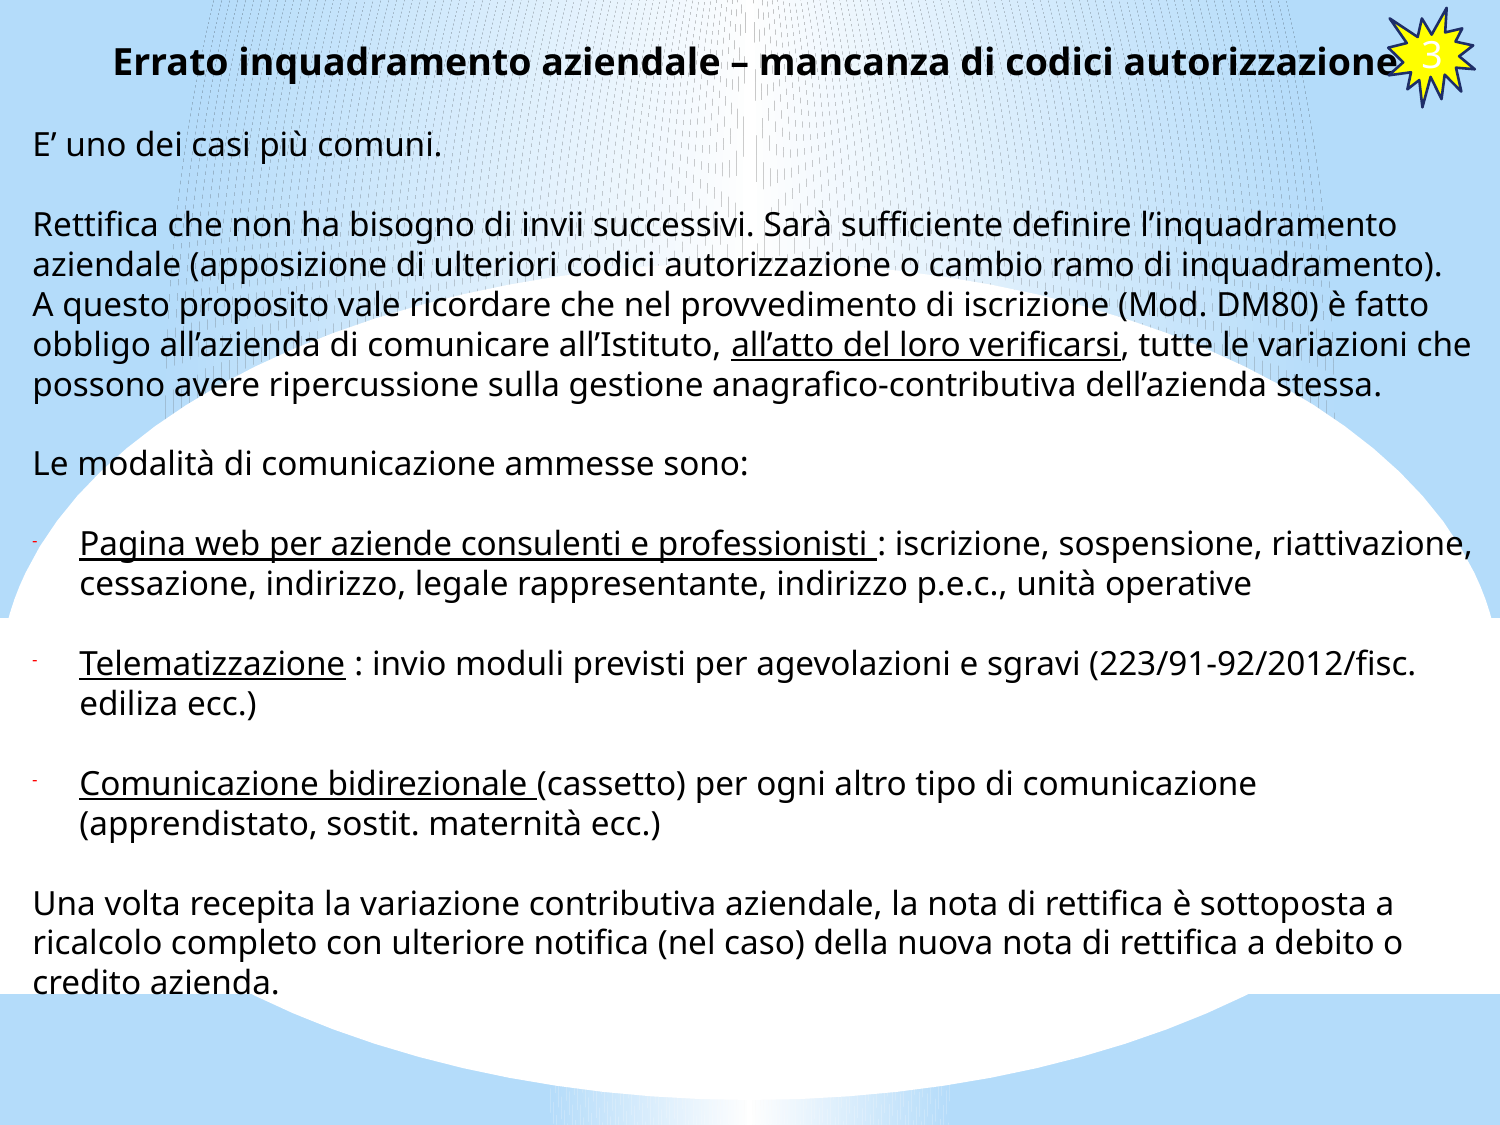

3
Errato inquadramento aziendale – mancanza di codici autorizzazione
E’ uno dei casi più comuni.
Rettifica che non ha bisogno di invii successivi. Sarà sufficiente definire l’inquadramento aziendale (apposizione di ulteriori codici autorizzazione o cambio ramo di inquadramento).
A questo proposito vale ricordare che nel provvedimento di iscrizione (Mod. DM80) è fatto obbligo all’azienda di comunicare all’Istituto, all’atto del loro verificarsi, tutte le variazioni che possono avere ripercussione sulla gestione anagrafico-contributiva dell’azienda stessa.
Le modalità di comunicazione ammesse sono:
Pagina web per aziende consulenti e professionisti : iscrizione, sospensione, riattivazione, cessazione, indirizzo, legale rappresentante, indirizzo p.e.c., unità operative
Telematizzazione : invio moduli previsti per agevolazioni e sgravi (223/91-92/2012/fisc. ediliza ecc.)
Comunicazione bidirezionale (cassetto) per ogni altro tipo di comunicazione (apprendistato, sostit. maternità ecc.)
Una volta recepita la variazione contributiva aziendale, la nota di rettifica è sottoposta a ricalcolo completo con ulteriore notifica (nel caso) della nuova nota di rettifica a debito o credito azienda.